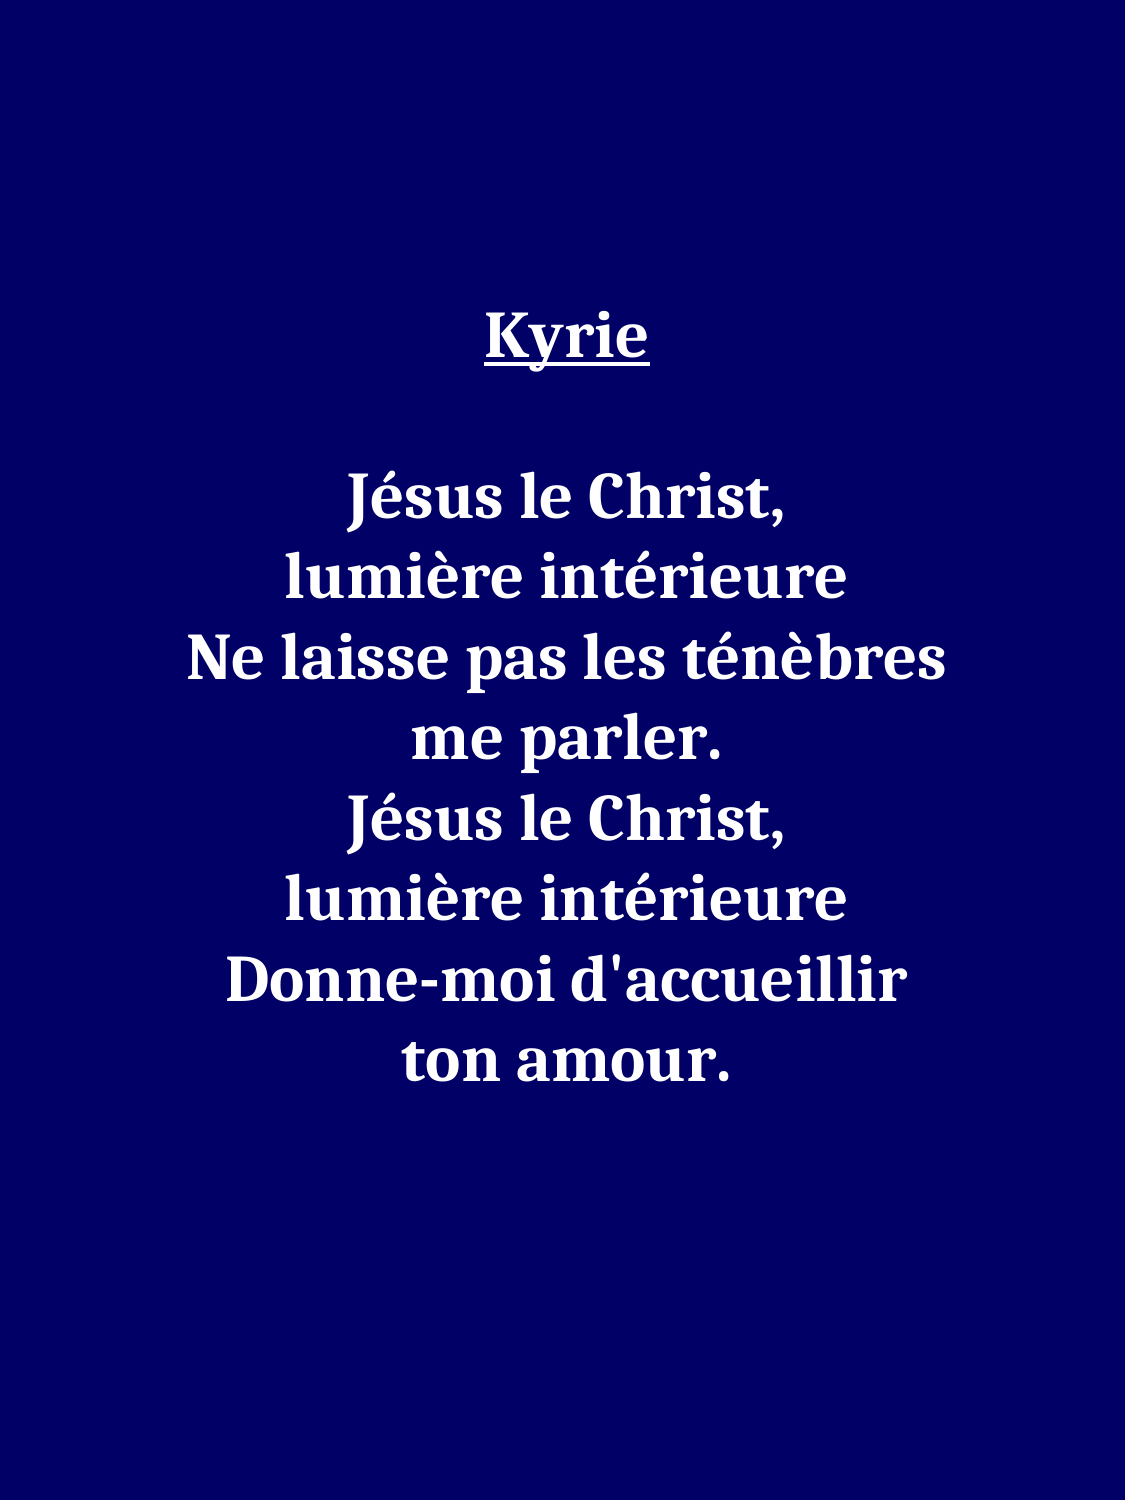

Kyrie
Jésus le Christ,
lumière intérieure
Ne laisse pas les ténèbres
me parler.
Jésus le Christ,
lumière intérieure
Donne-moi d'accueillir
ton amour.